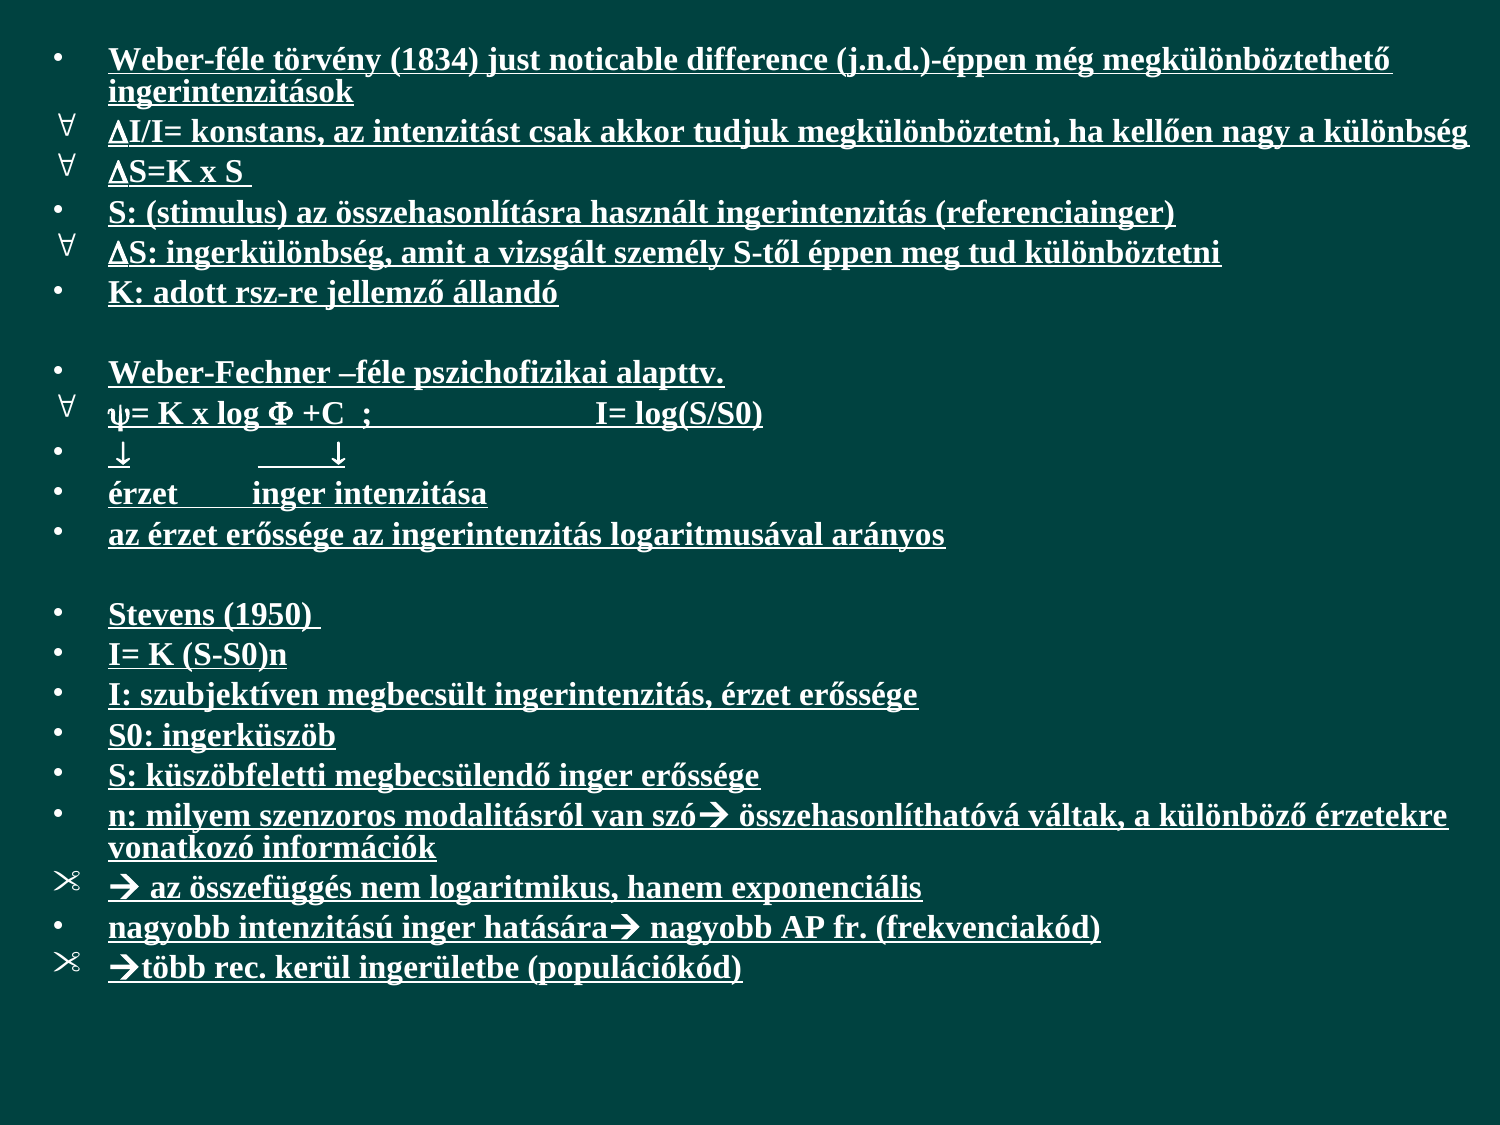

Weber-féle törvény (1834) just noticable difference (j.n.d.)-éppen még megkülönböztethető ingerintenzitások
I/I= konstans, az intenzitást csak akkor tudjuk megkülönböztetni, ha kellően nagy a különbség
S=K x S
S: (stimulus) az összehasonlításra használt ingerintenzitás (referenciainger)
S: ingerkülönbség, amit a vizsgált személy S-től éppen meg tud különböztetni
K: adott rsz-re jellemző állandó
Weber-Fechner –féle pszichofizikai alapttv.
= K x log  +C ; I= log(S/S0)
 	 
érzet inger intenzitása
az érzet erőssége az ingerintenzitás logaritmusával arányos
Stevens (1950)
I= K (S-S0)n
I: szubjektíven megbecsült ingerintenzitás, érzet erőssége
S0: ingerküszöb
S: küszöbfeletti megbecsülendő inger erőssége
n: milyem szenzoros modalitásról van szó összehasonlíthatóvá váltak, a különböző érzetekre vonatkozó információk
 az összefüggés nem logaritmikus, hanem exponenciális
nagyobb intenzitású inger hatására nagyobb AP fr. (frekvenciakód)
több rec. kerül ingerületbe (populációkód)